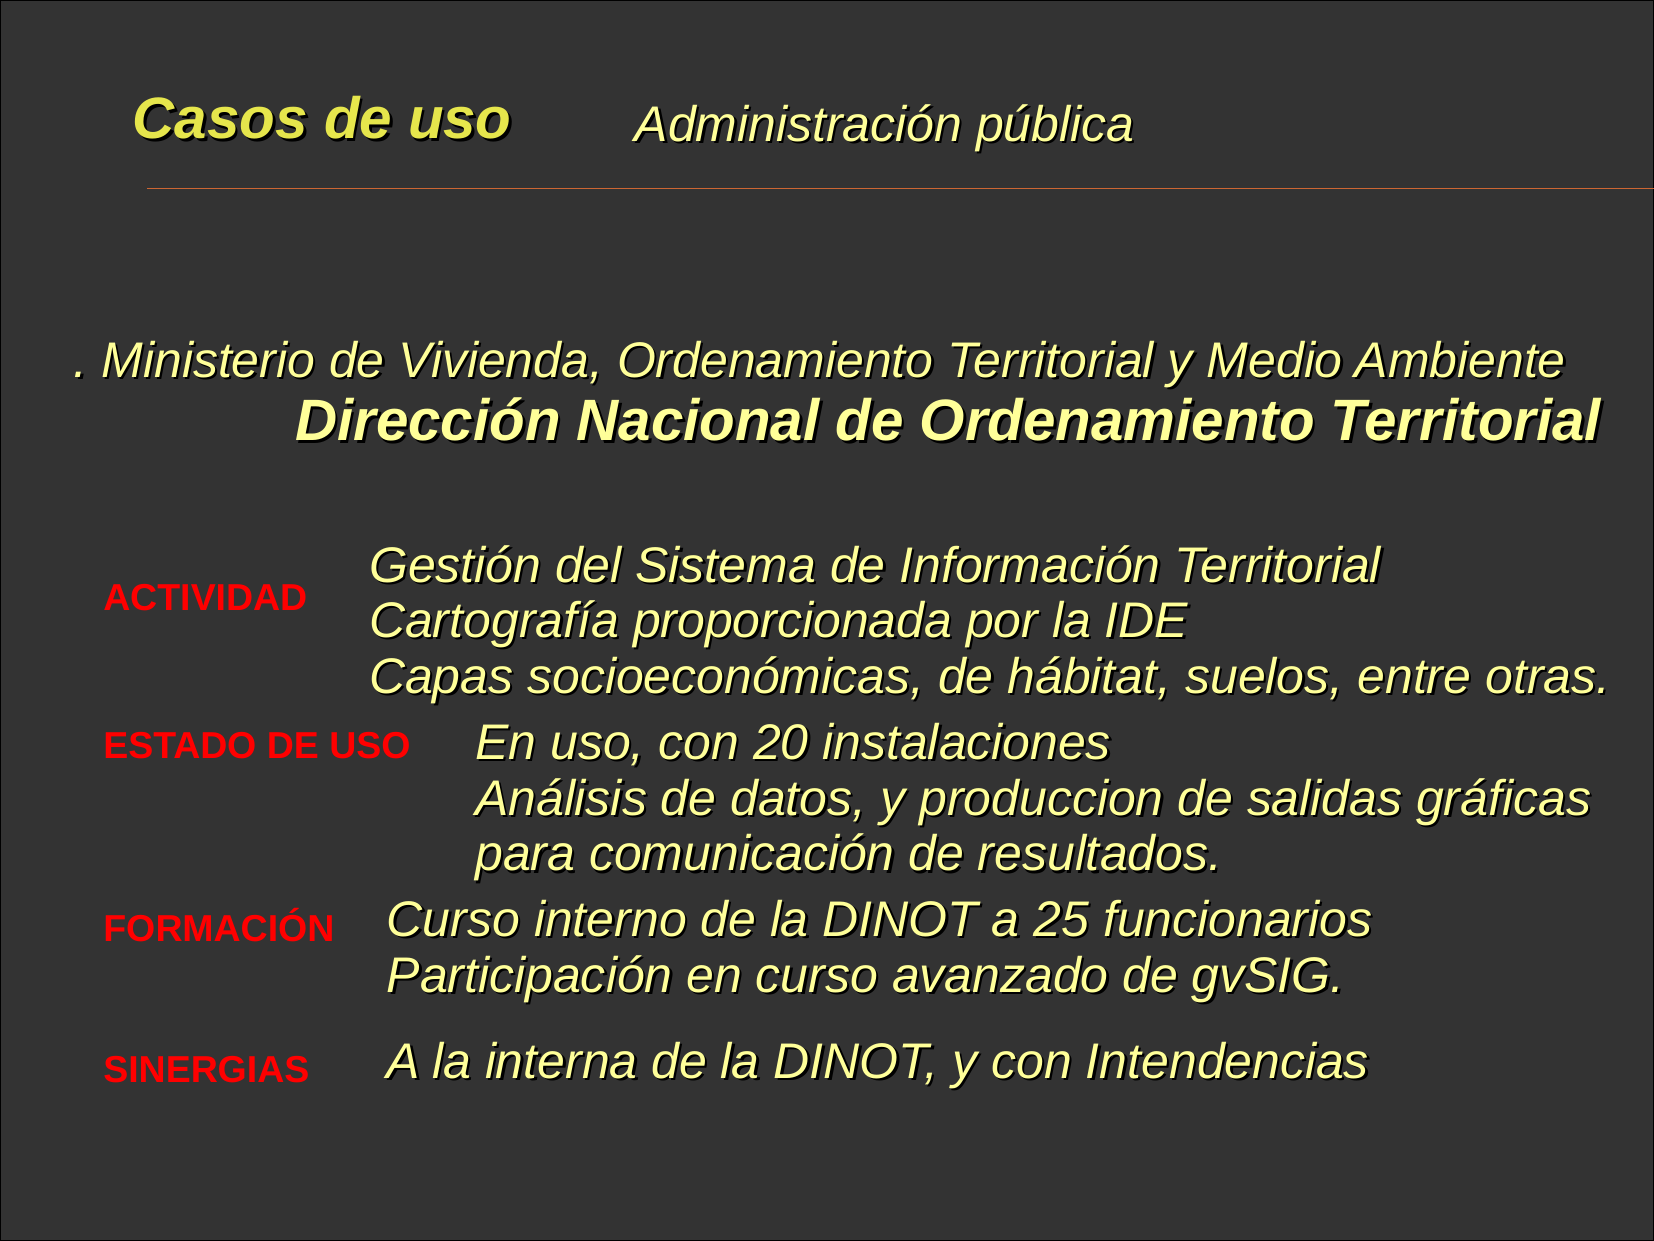

Casos de uso
Administración pública
. Ministerio de Vivienda, Ordenamiento Territorial y Medio Ambiente
			Dirección Nacional de Ordenamiento Territorial
Gestión del Sistema de Información Territorial
Cartografía proporcionada por la IDE
Capas socioeconómicas, de hábitat, suelos, entre otras.
ACTIVIDAD
En uso, con 20 instalaciones
Análisis de datos, y produccion de salidas gráficas para comunicación de resultados.
ESTADO DE USO
Curso interno de la DINOT a 25 funcionarios
Participación en curso avanzado de gvSIG.
FORMACIÓN
A la interna de la DINOT, y con Intendencias
SINERGIAS